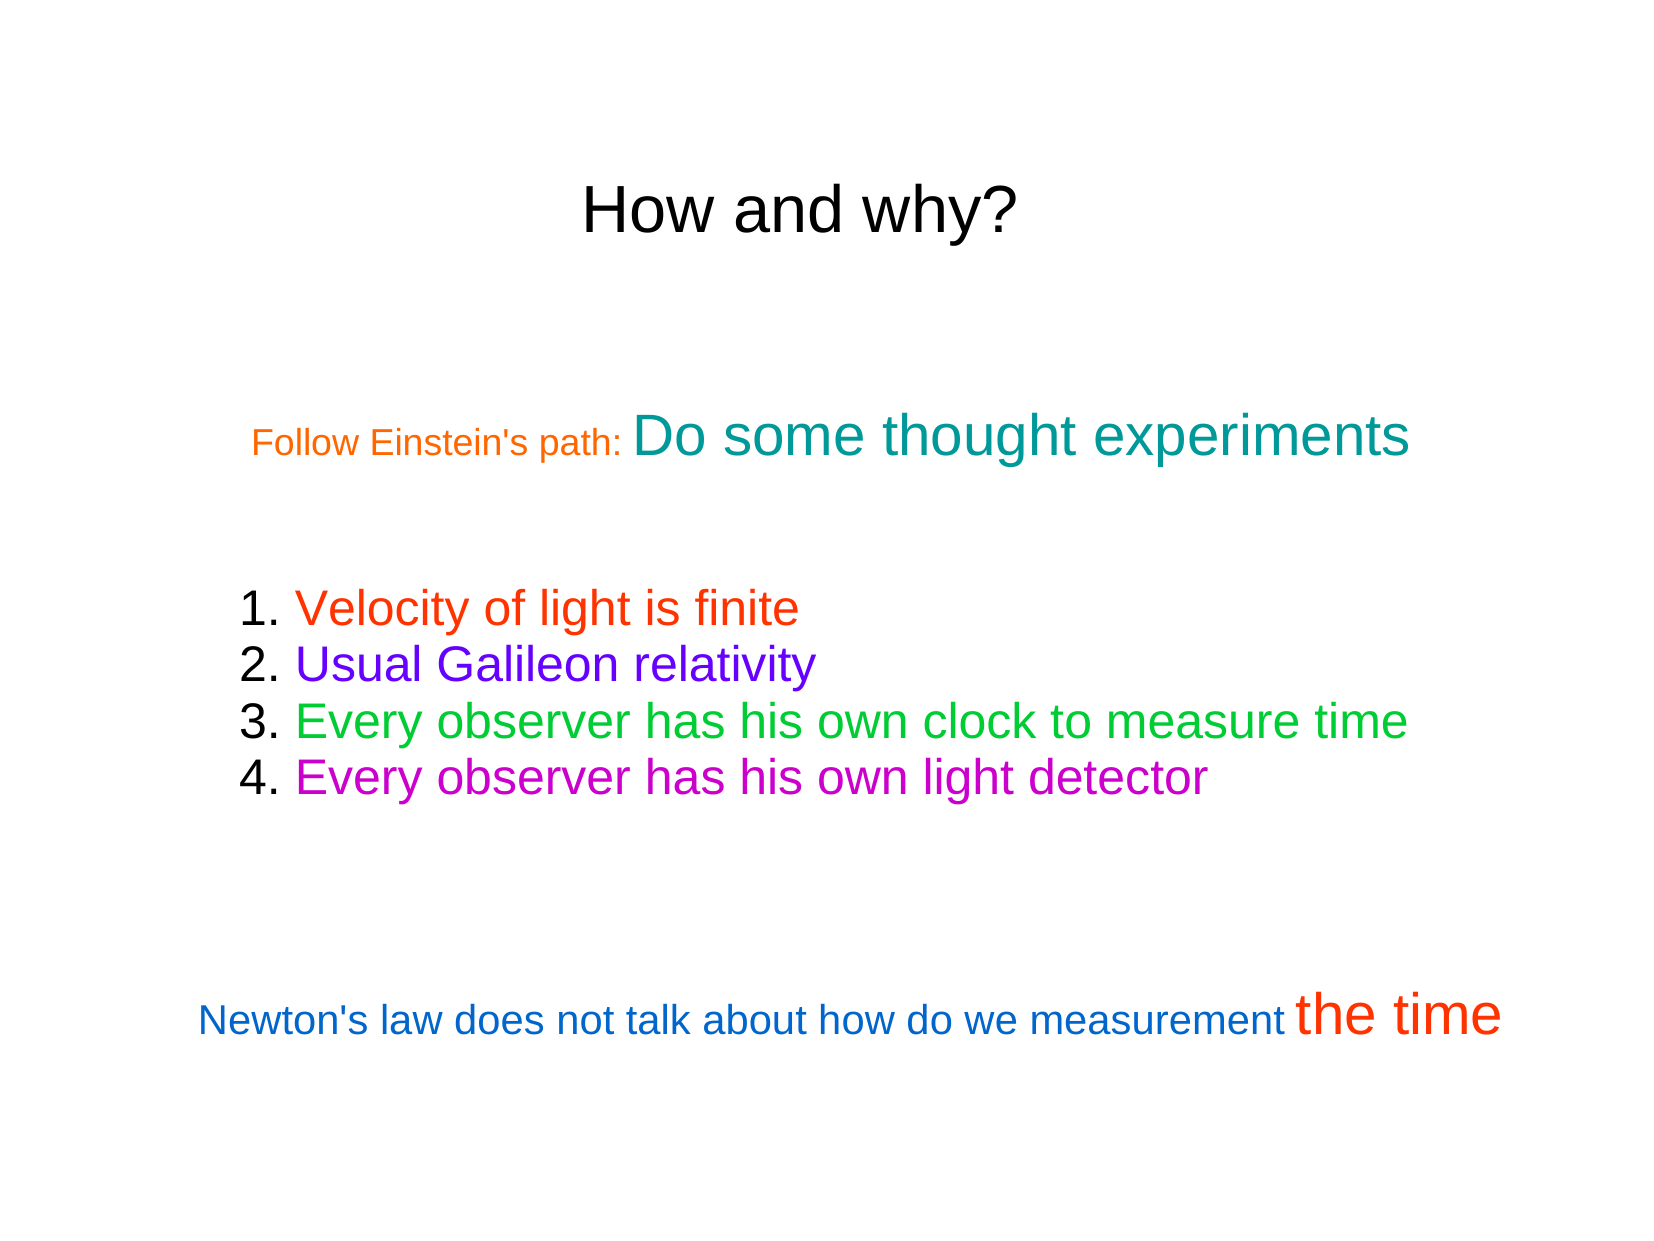

How and why?
Follow Einstein's path: Do some thought experiments
1. Velocity of light is finite
2. Usual Galileon relativity
3. Every observer has his own clock to measure time
4. Every observer has his own light detector
Newton's law does not talk about how do we measurement the time